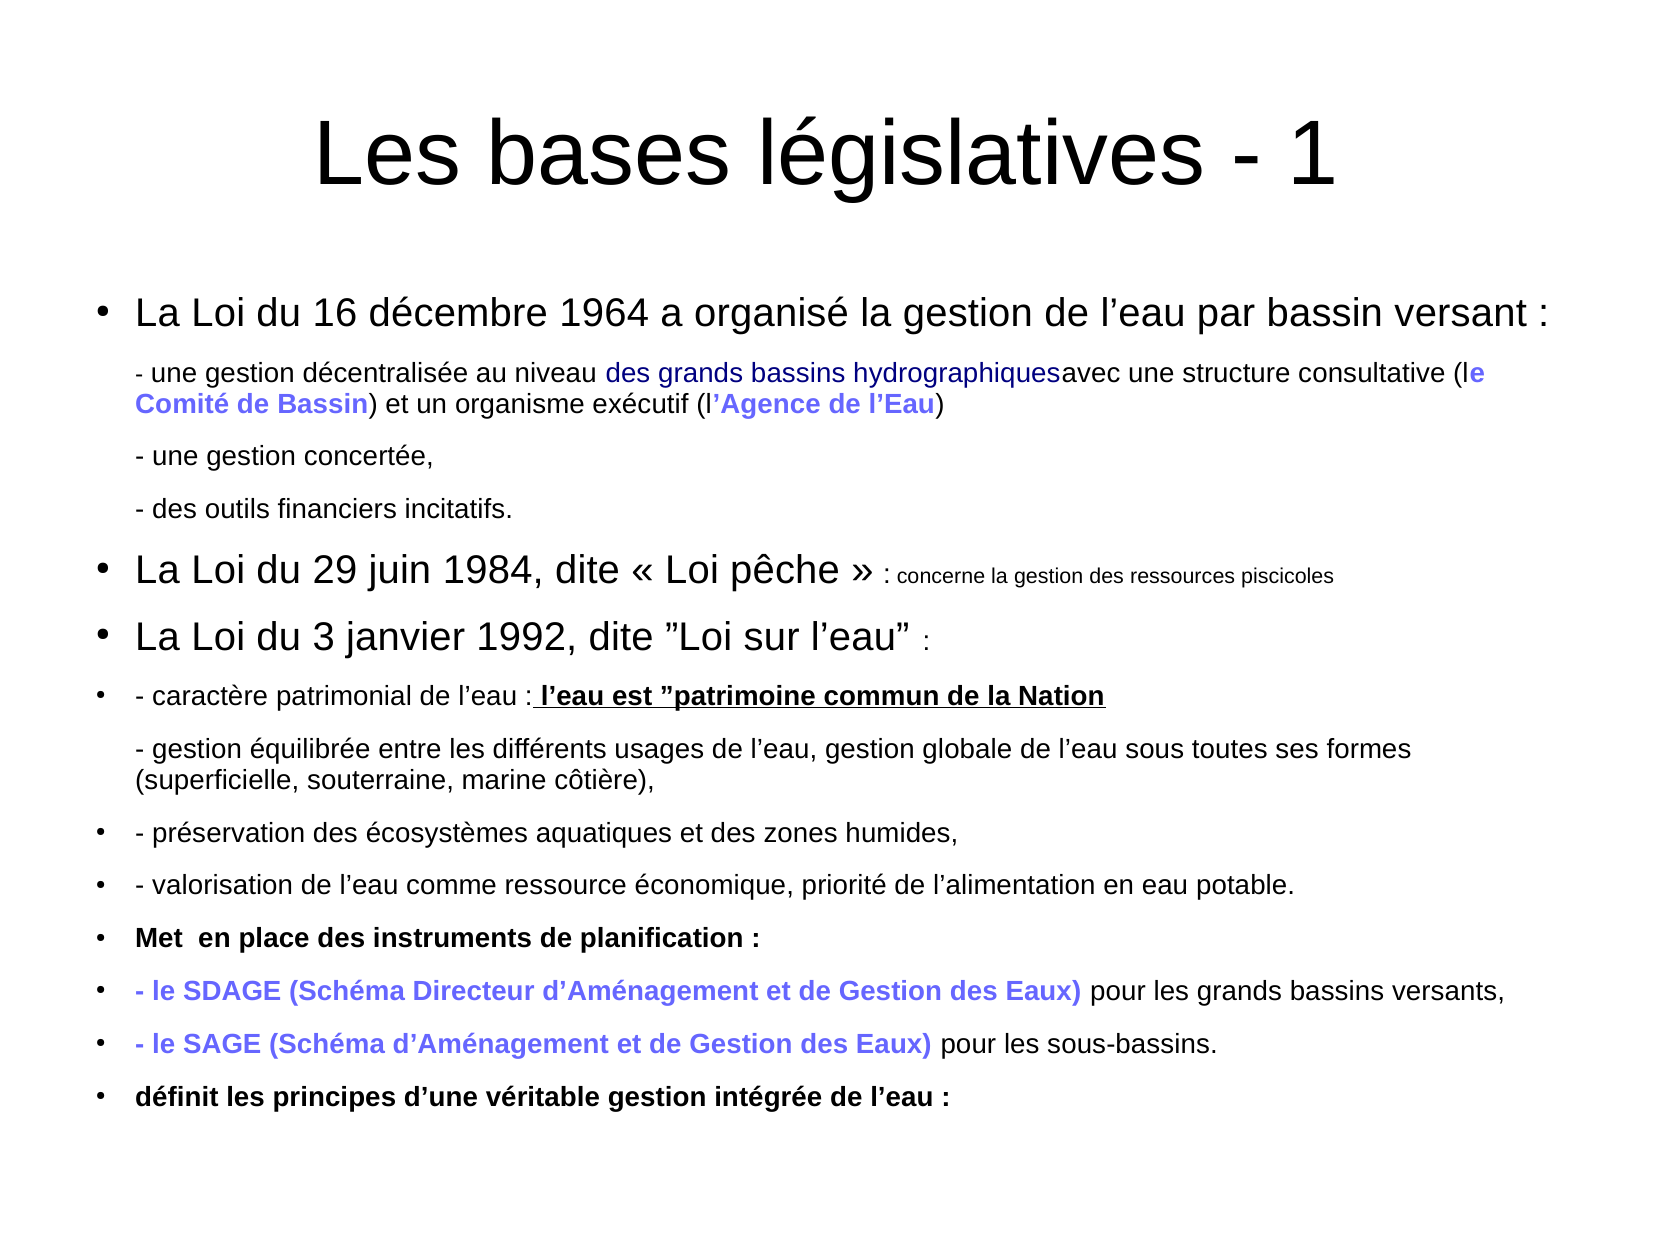

# Les bases législatives - 1
La Loi du 16 décembre 1964 a organisé la gestion de l’eau par bassin versant :
- une gestion décentralisée au niveau des grands bassins hydrographiquesavec une structure consultative (le Comité de Bassin) et un organisme exécutif (l’Agence de l’Eau)
- une gestion concertée,
- des outils financiers incitatifs.
La Loi du 29 juin 1984, dite « Loi pêche » : concerne la gestion des ressources piscicoles
La Loi du 3 janvier 1992, dite ”Loi sur l’eau” :
- caractère patrimonial de l’eau : l’eau est ”patrimoine commun de la Nation
- gestion équilibrée entre les différents usages de l’eau, gestion globale de l’eau sous toutes ses formes (superficielle, souterraine, marine côtière),
- préservation des écosystèmes aquatiques et des zones humides,
- valorisation de l’eau comme ressource économique, priorité de l’alimentation en eau potable.
Met en place des instruments de planification :
- le SDAGE (Schéma Directeur d’Aménagement et de Gestion des Eaux) pour les grands bassins versants,
- le SAGE (Schéma d’Aménagement et de Gestion des Eaux) pour les sous-bassins.
définit les principes d’une véritable gestion intégrée de l’eau :